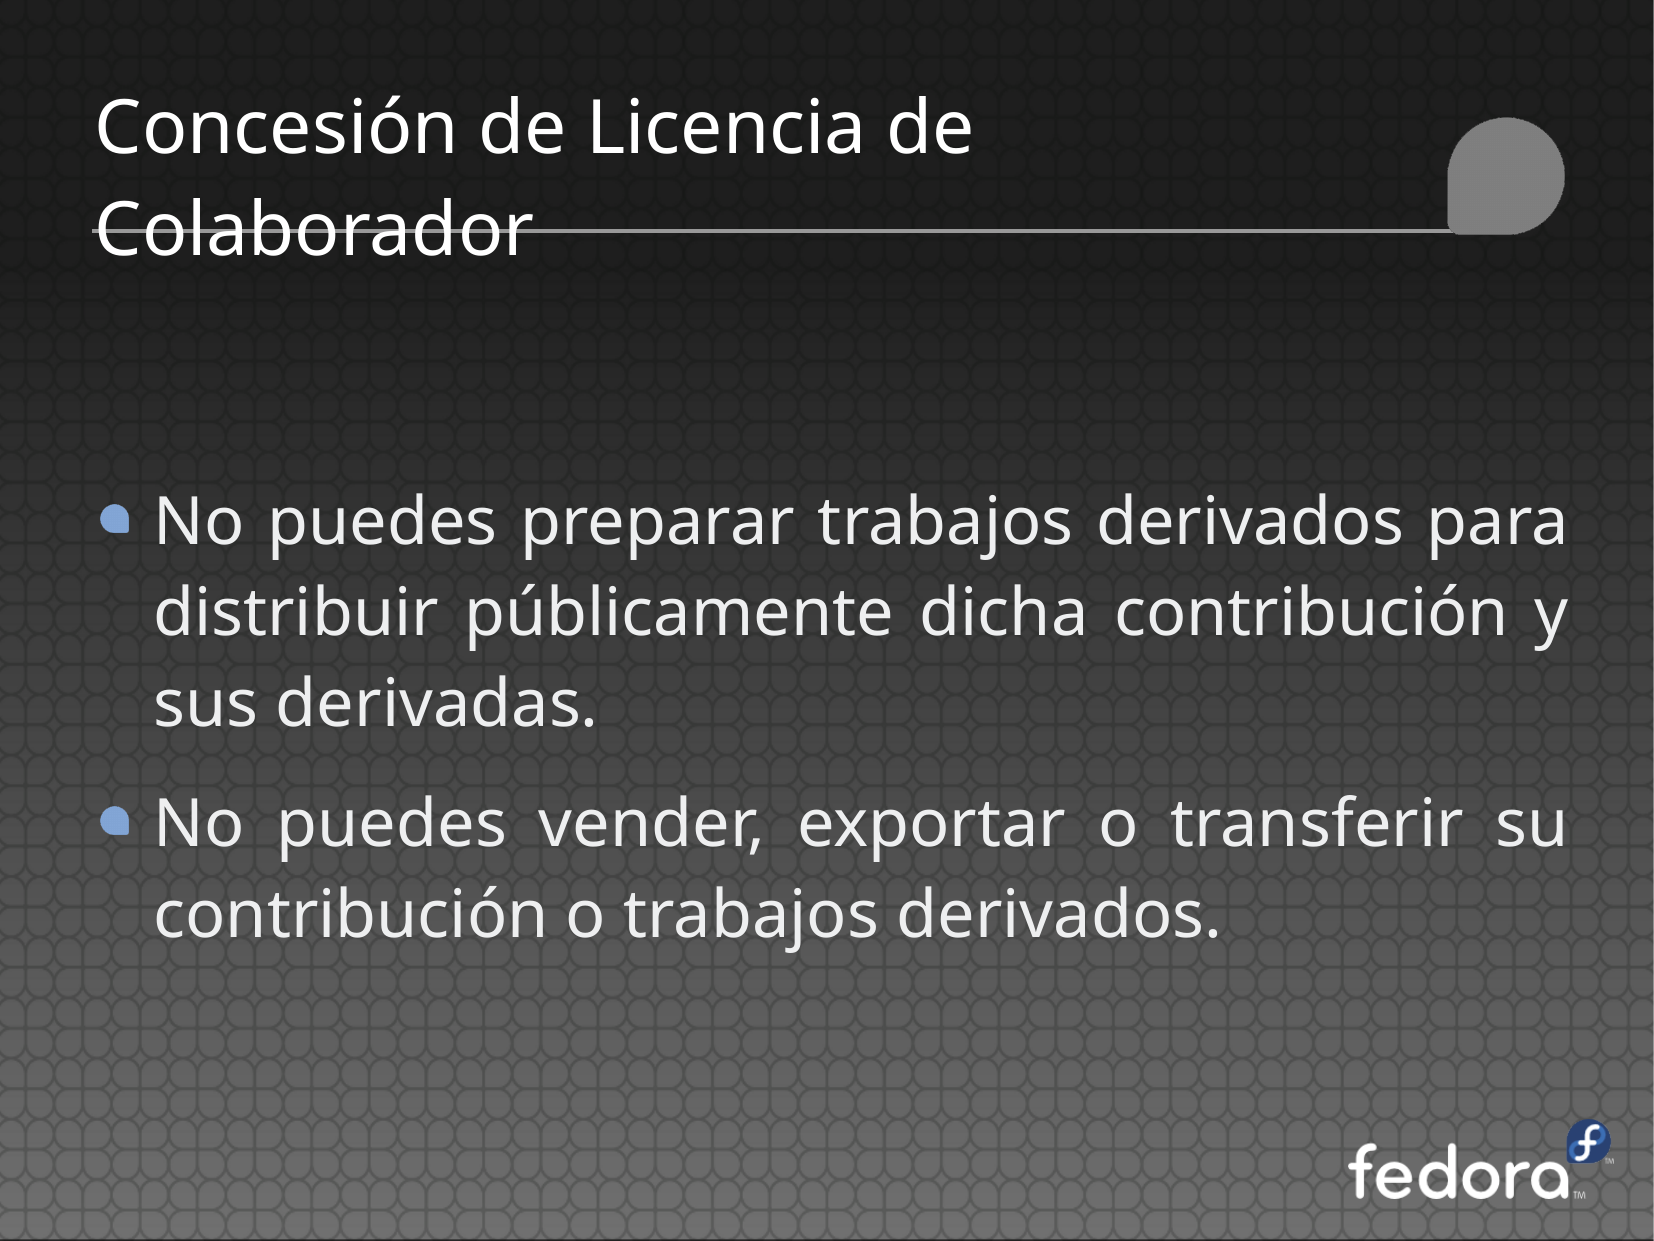

Concesión de Licencia de Colaborador
# No puedes preparar trabajos derivados para distribuir públicamente dicha contribución y sus derivadas.
No puedes vender, exportar o transferir su contribución o trabajos derivados.